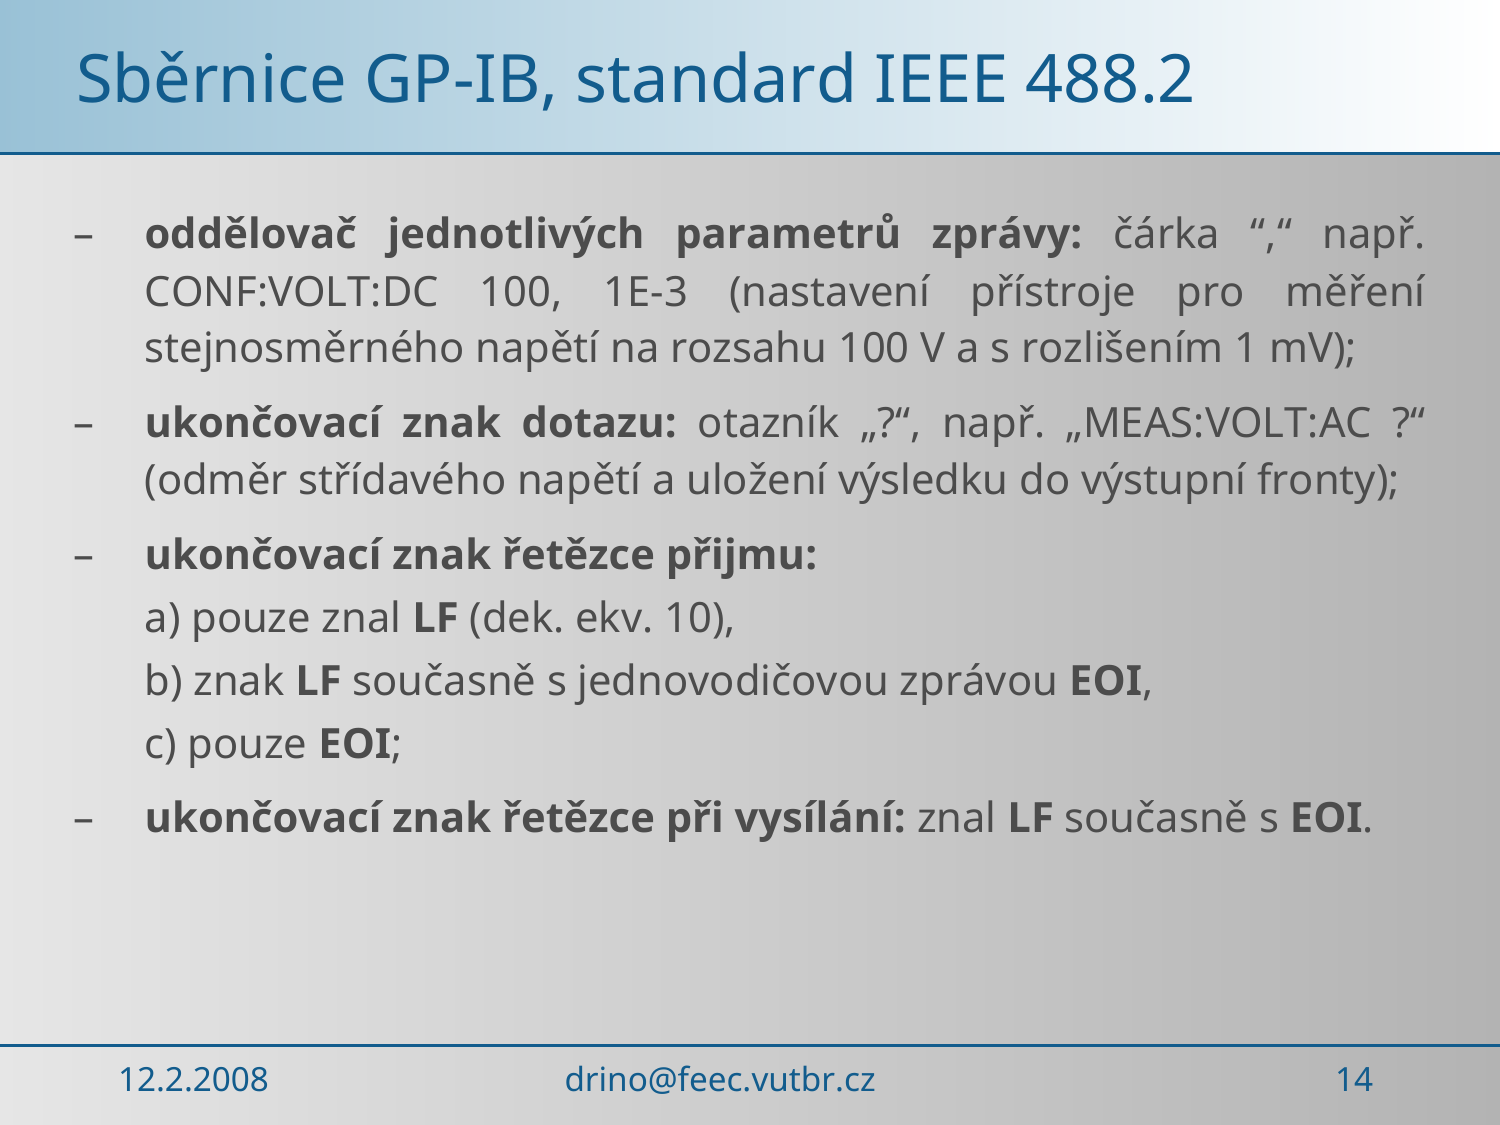

# Sběrnice GP-IB, standard IEEE 488.2
–	oddělovač jednotlivých parametrů zprávy: čárka “,“ např. CONF:VOLT:DC 100, 1E-3 (nastavení přístroje pro měření stejnosměrného napětí na rozsahu 100 V a s rozlišením 1 mV);
–	ukončovací znak dotazu: otazník „?“, např. „MEAS:VOLT:AC ?“ (odměr střídavého napětí a uložení výsledku do výstupní fronty);
–	ukončovací znak řetězce přijmu:
	a) pouze znal LF (dek. ekv. 10),
	b) znak LF současně s jednovodičovou zprávou EOI,
	c) pouze EOI;
–	ukončovací znak řetězce při vysílání: znal LF současně s EOI.
12.2.2008
drino@feec.vutbr.cz